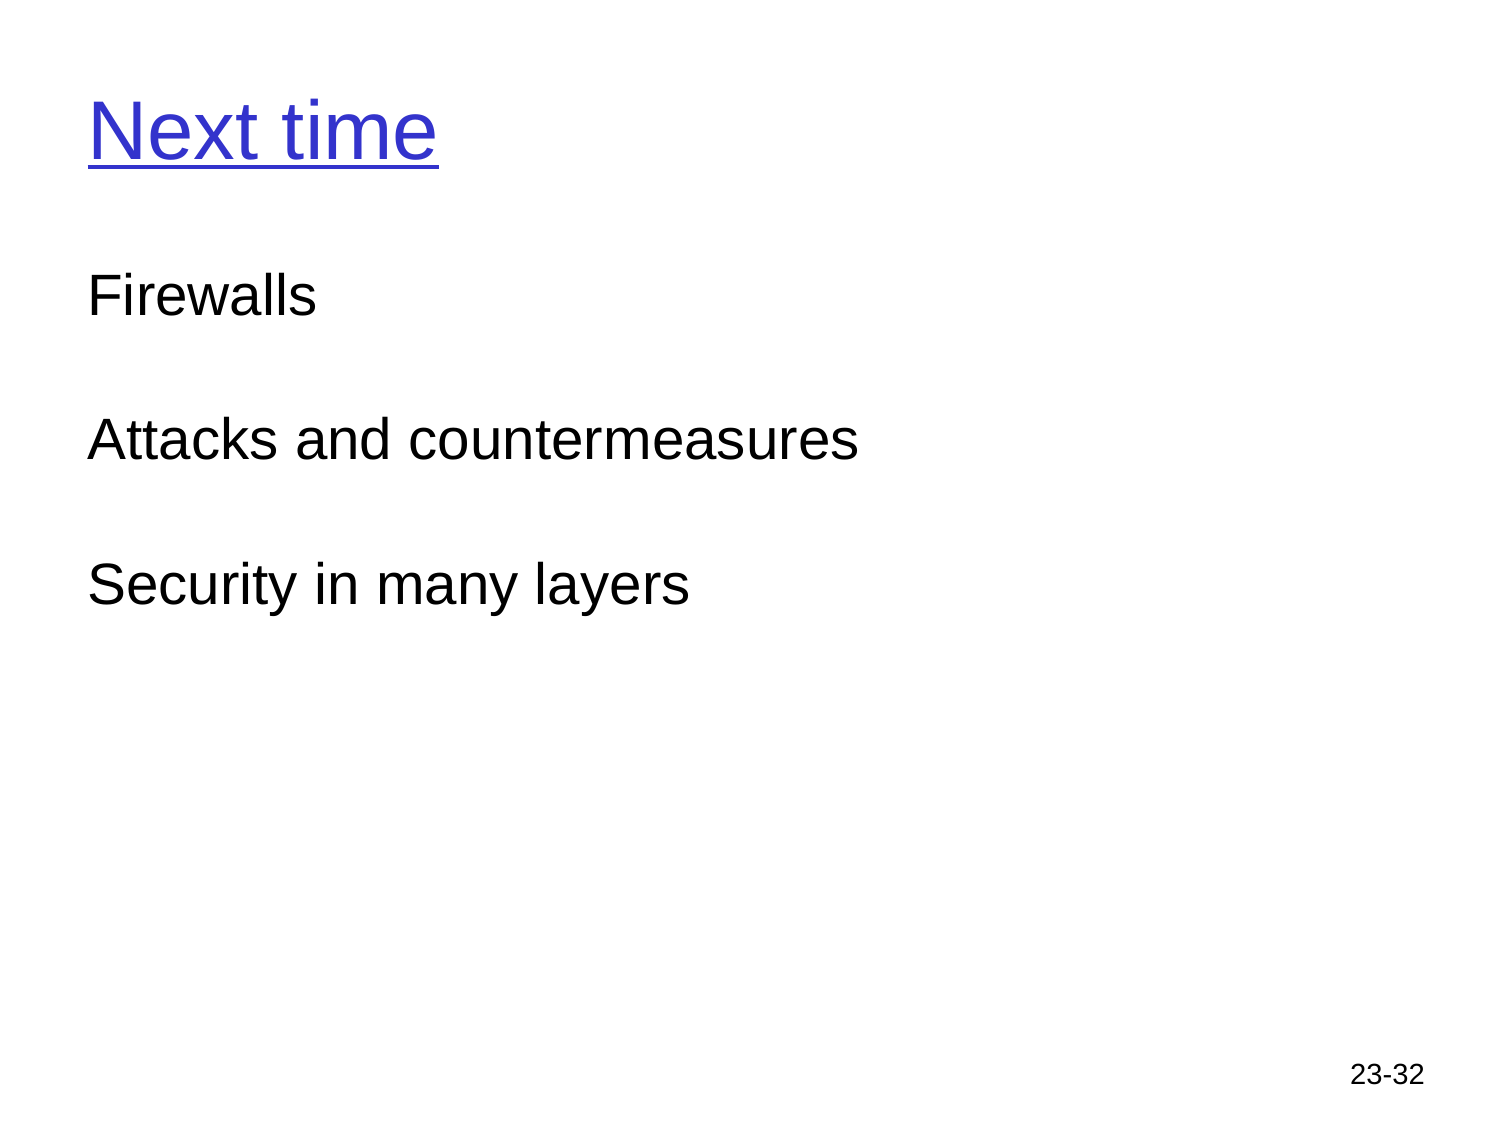

# Next time
Firewalls
Attacks and countermeasures
Security in many layers
32